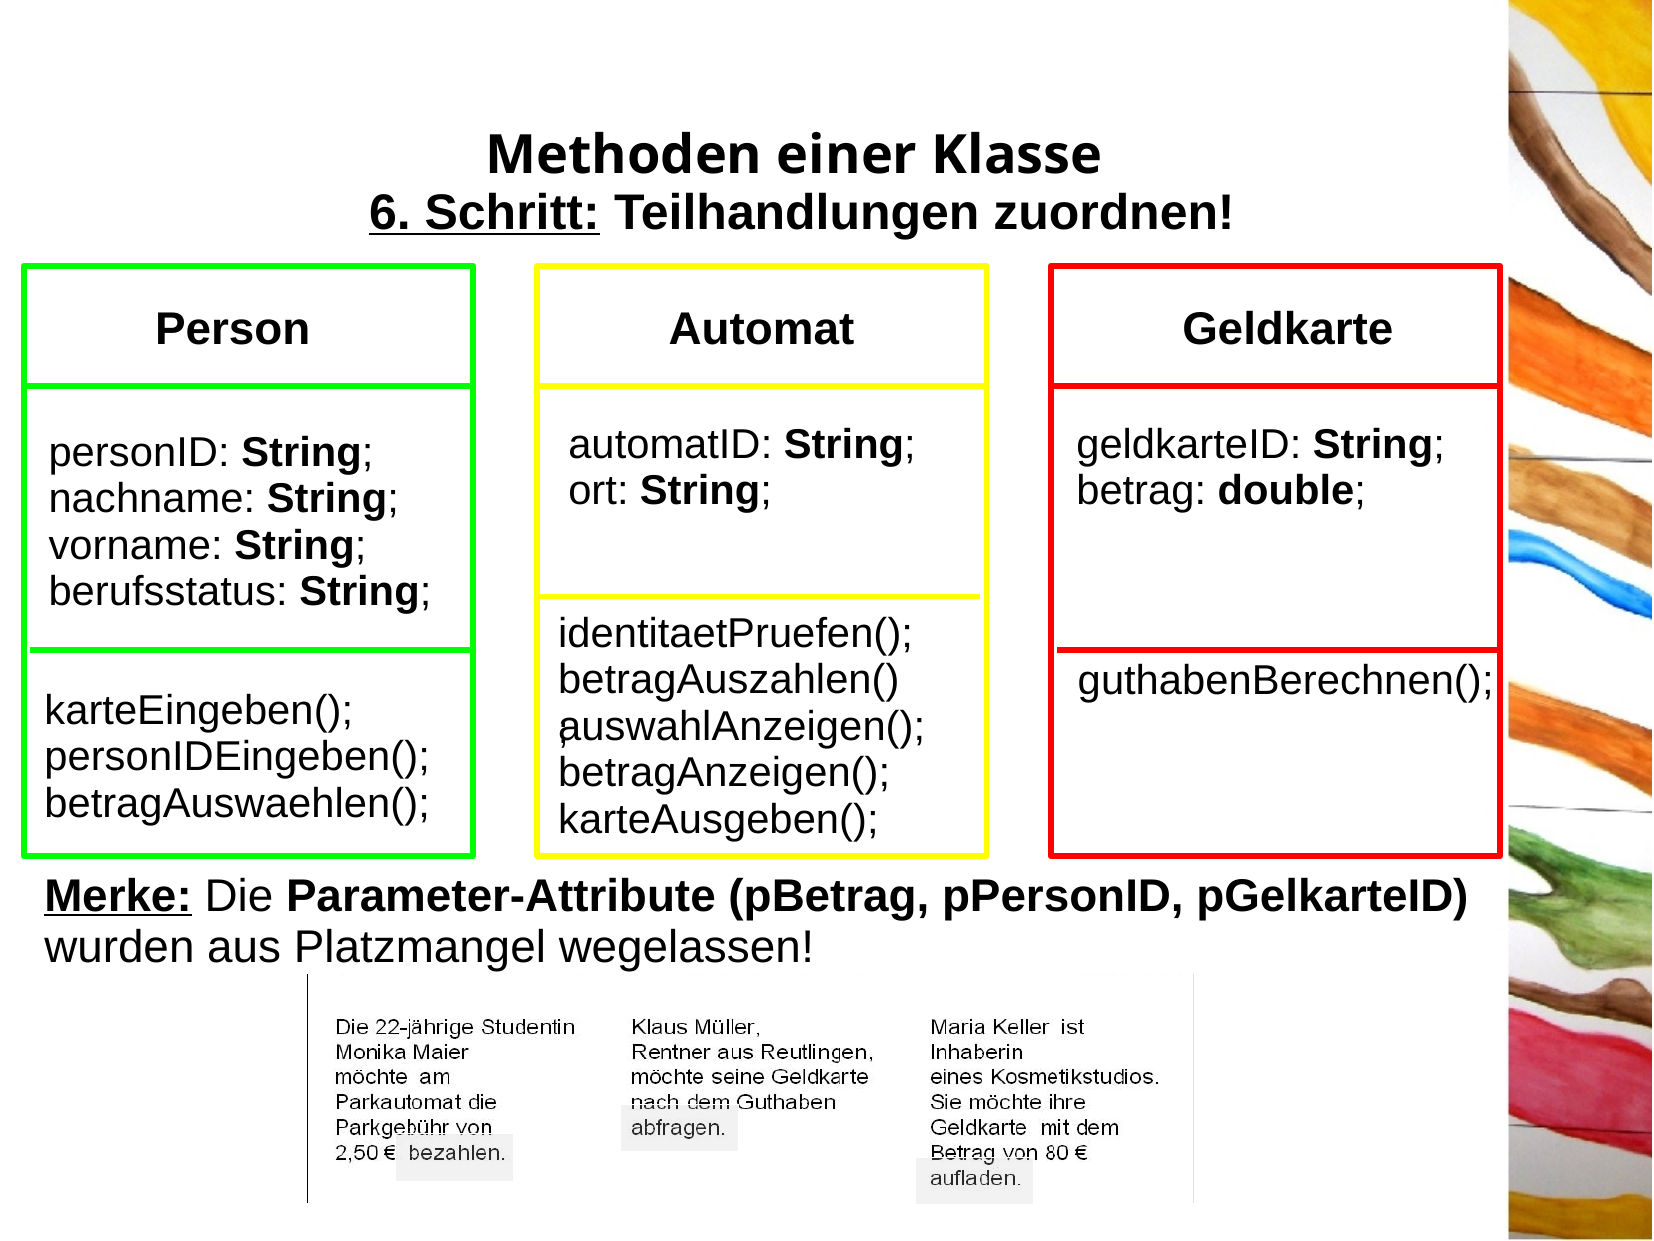

# Methoden einer Klasse
6. Schritt: Teilhandlungen zuordnen!
Person
Automat
Geldkarte
automatID: String;
ort: String;
geldkarteID: String;
betrag: double;
personID: String;
nachname: String;
vorname: String;
berufsstatus: String;
identitaetPruefen();
betragAuszahlen()
auswahlAnzeigen();
betragAnzeigen();
karteAusgeben();
guthabenBerechnen();
karteEingeben();
personIDEingeben();
betragAuswaehlen();
;
Merke: Die Parameter-Attribute (pBetrag, pPersonID, pGelkarteID) wurden aus Platzmangel wegelassen!